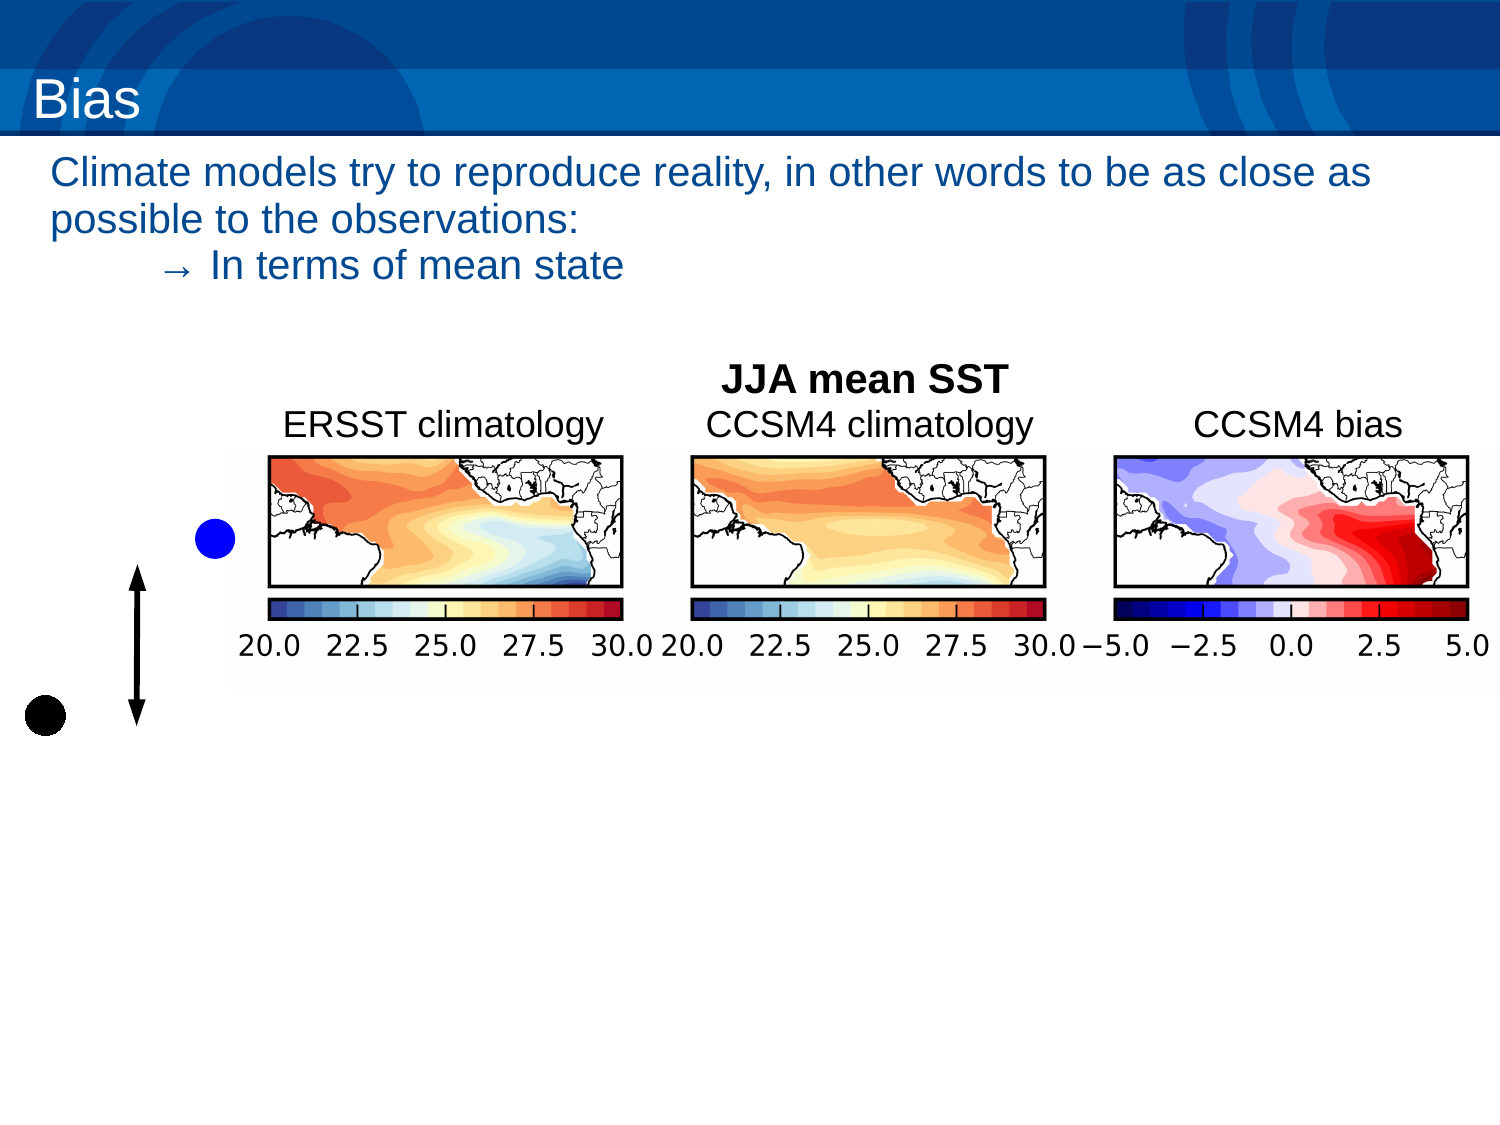

# Bias
Climate models try to reproduce reality, in other words to be as close as possible to the observations:
→ In terms of mean state
→ and interannual variability
JJA mean SST
ERSST climatology
CCSM4 climatology
CCSM4 bias